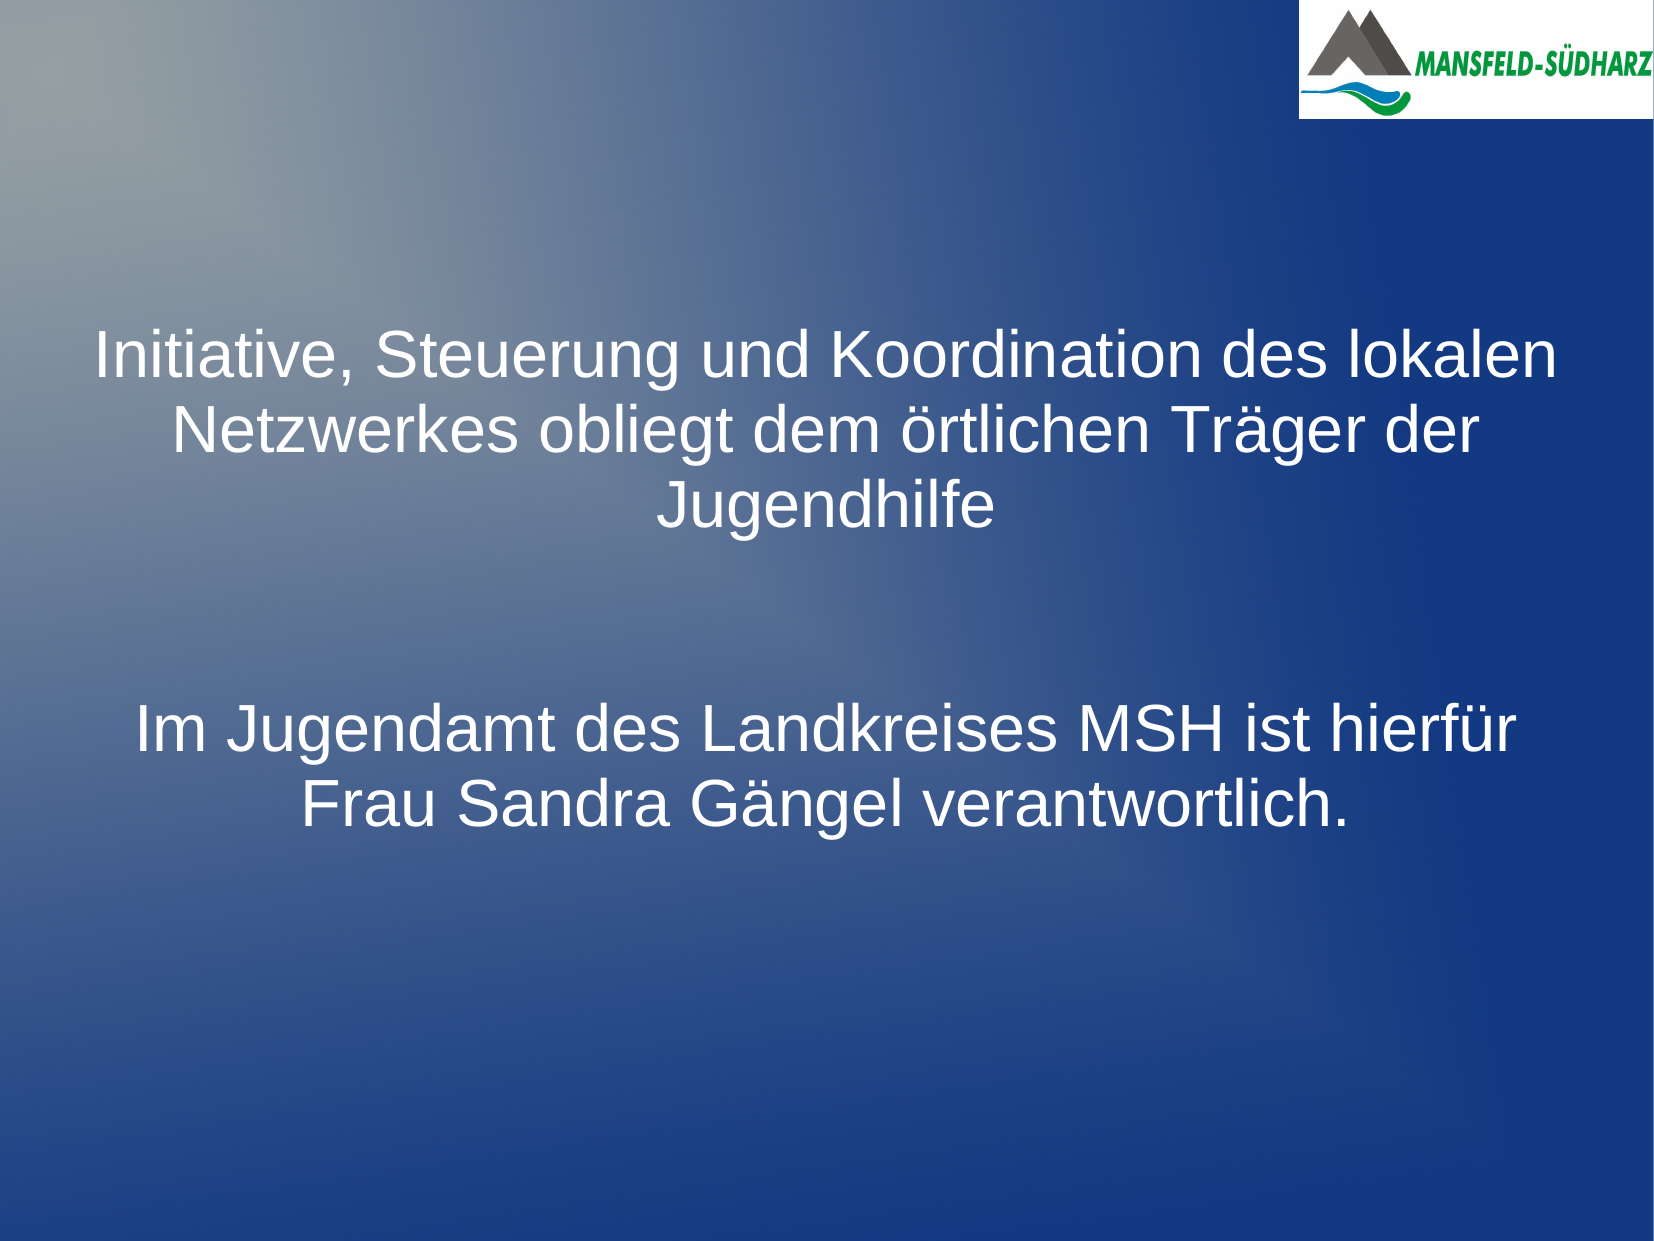

# Initiative, Steuerung und Koordination des lokalen Netzwerkes obliegt dem örtlichen Träger der Jugendhilfe
Im Jugendamt des Landkreises MSH ist hierfür Frau Sandra Gängel verantwortlich.